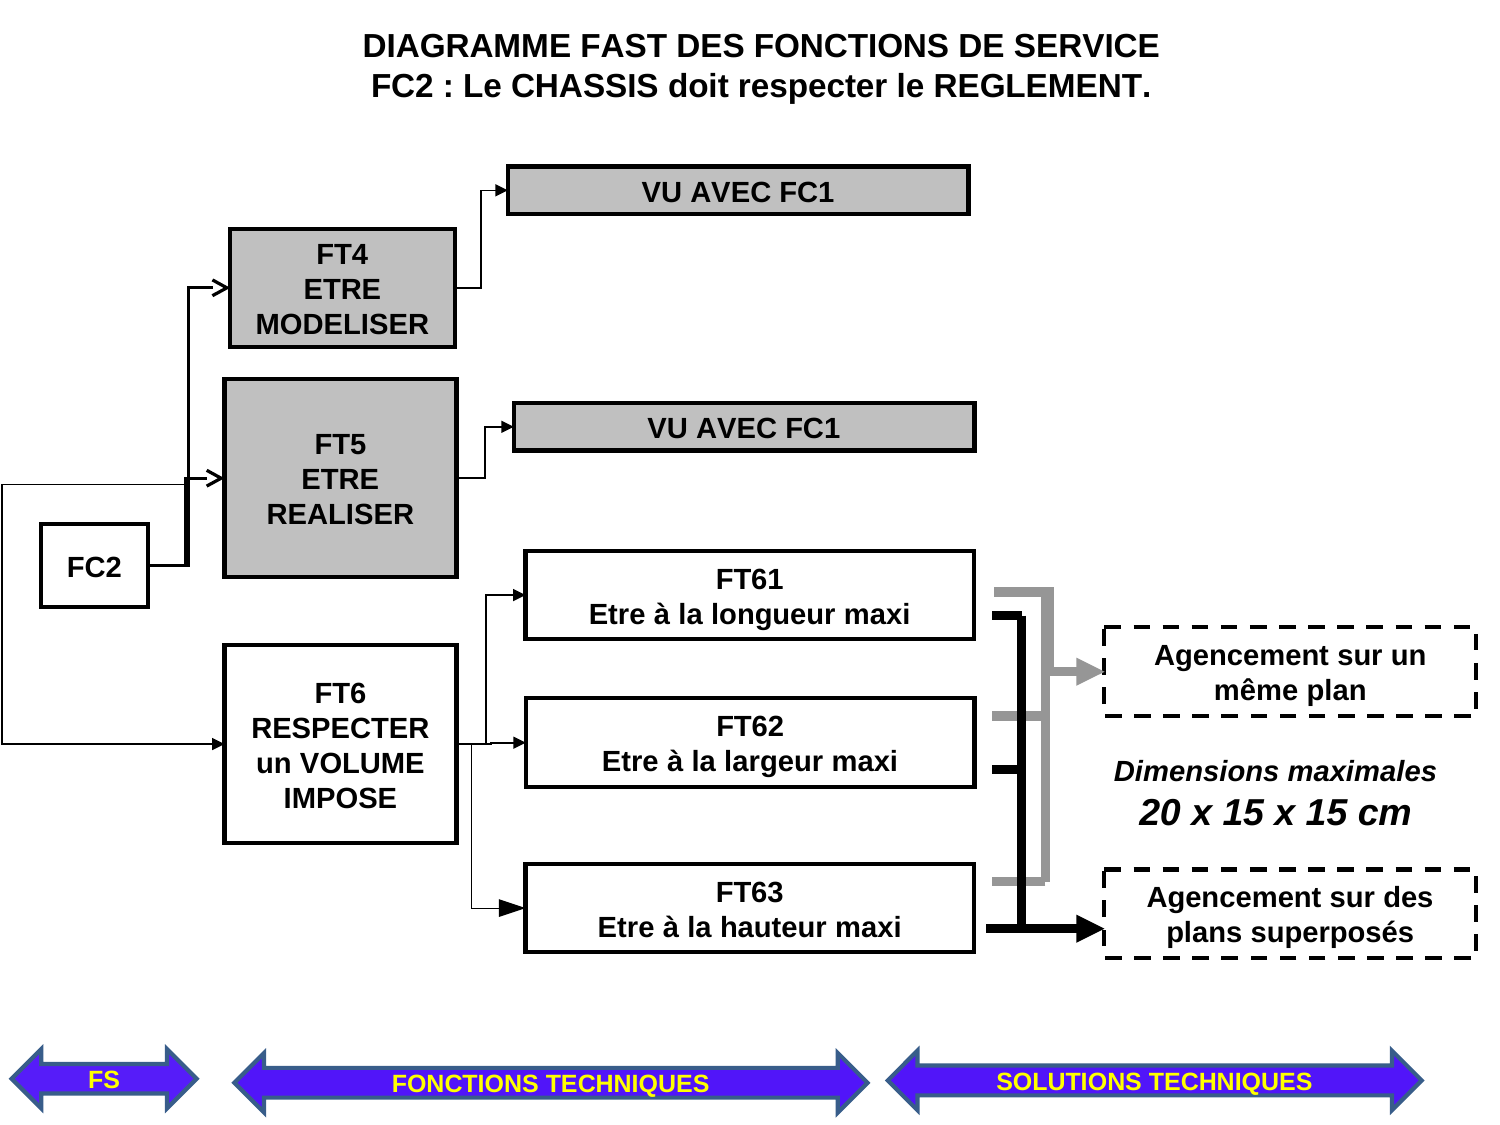

# DIAGRAMME FAST DES FONCTIONS DE SERVICE FC2 : Le CHASSIS doit respecter le REGLEMENT.
VU AVEC FC1
FT4
ETRE MODELISER
FT5
ETRE REALISER
VU AVEC FC1
FC2
FT61
Etre à la longueur maxi
Agencement sur un même plan
FT6
RESPECTER
un VOLUME IMPOSE
FT62
Etre à la largeur maxi
Dimensions maximales
20 x 15 x 15 cm
FT63
Etre à la hauteur maxi
Agencement sur des plans superposés
FS
SOLUTIONS TECHNIQUES
FONCTIONS TECHNIQUES